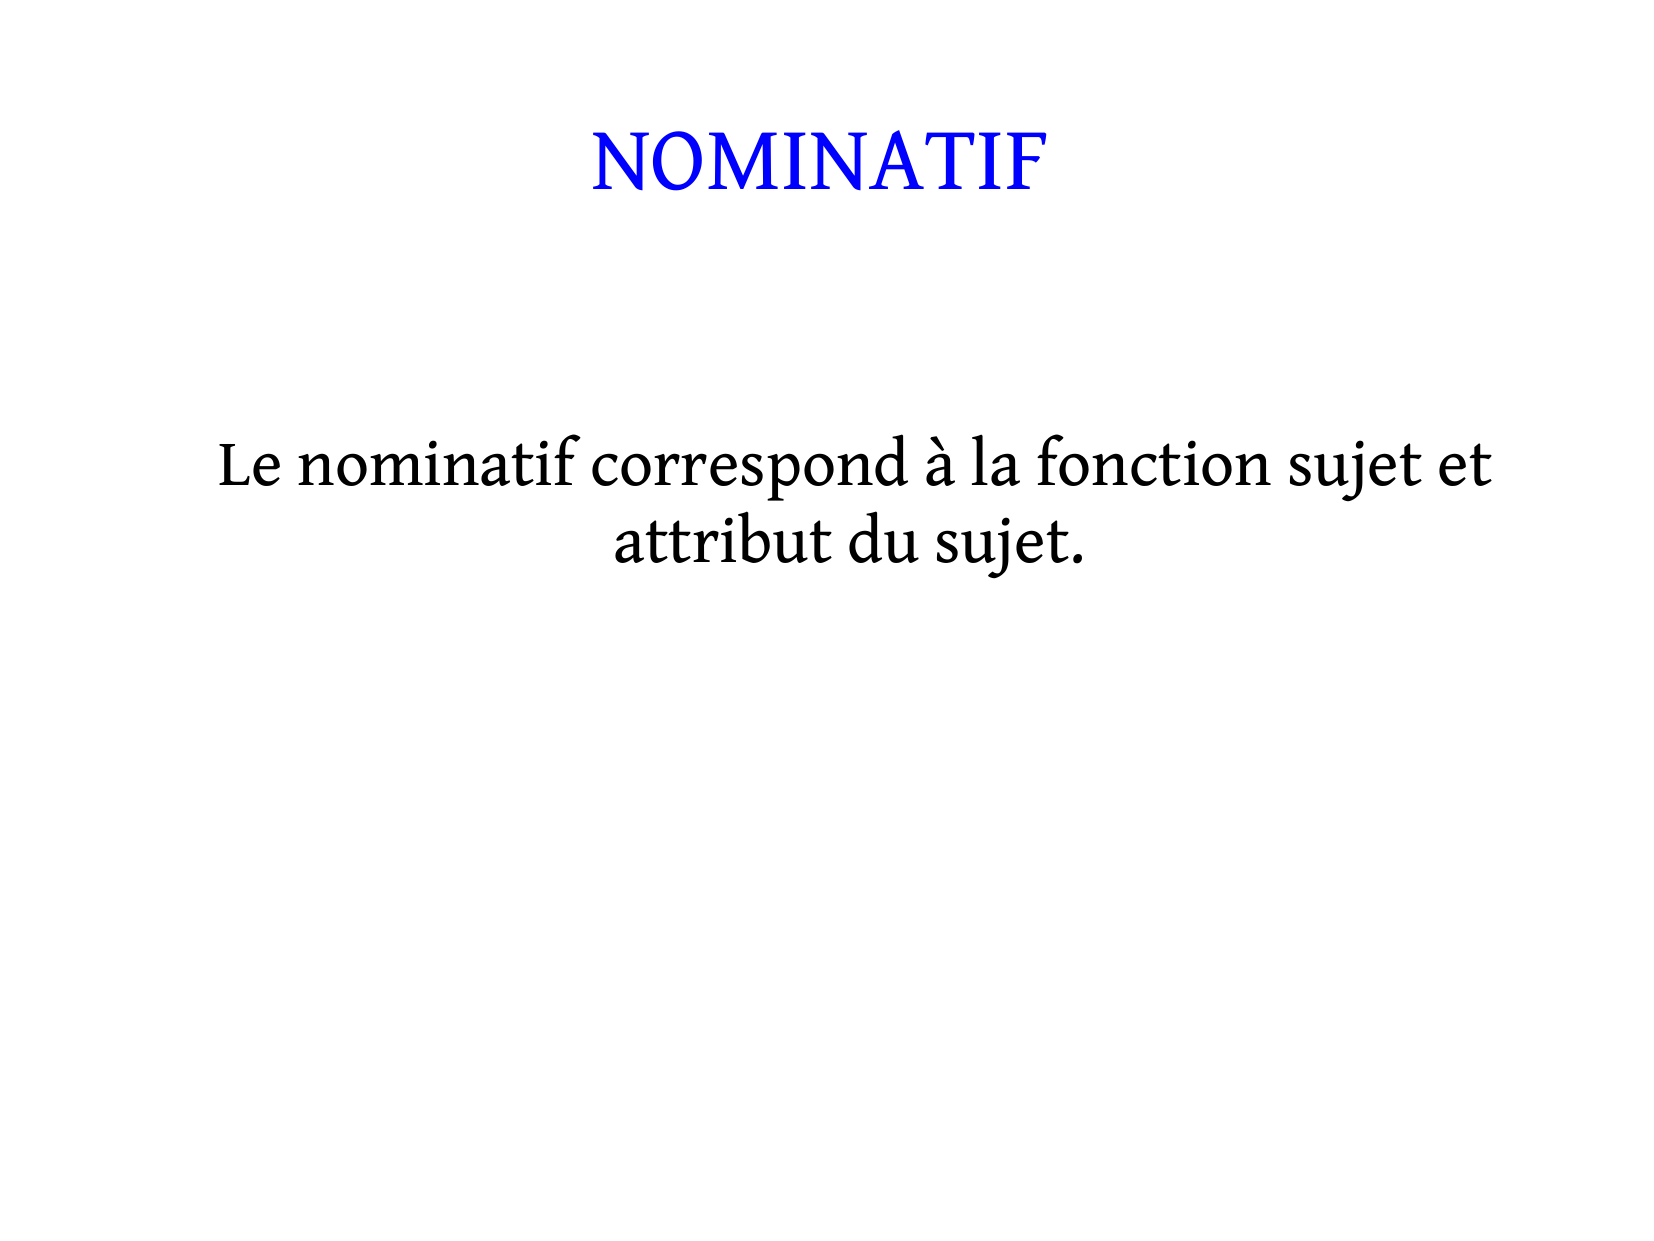

Le nominatif correspond à la fonction sujet et attribut du sujet.
# NOMINATIF